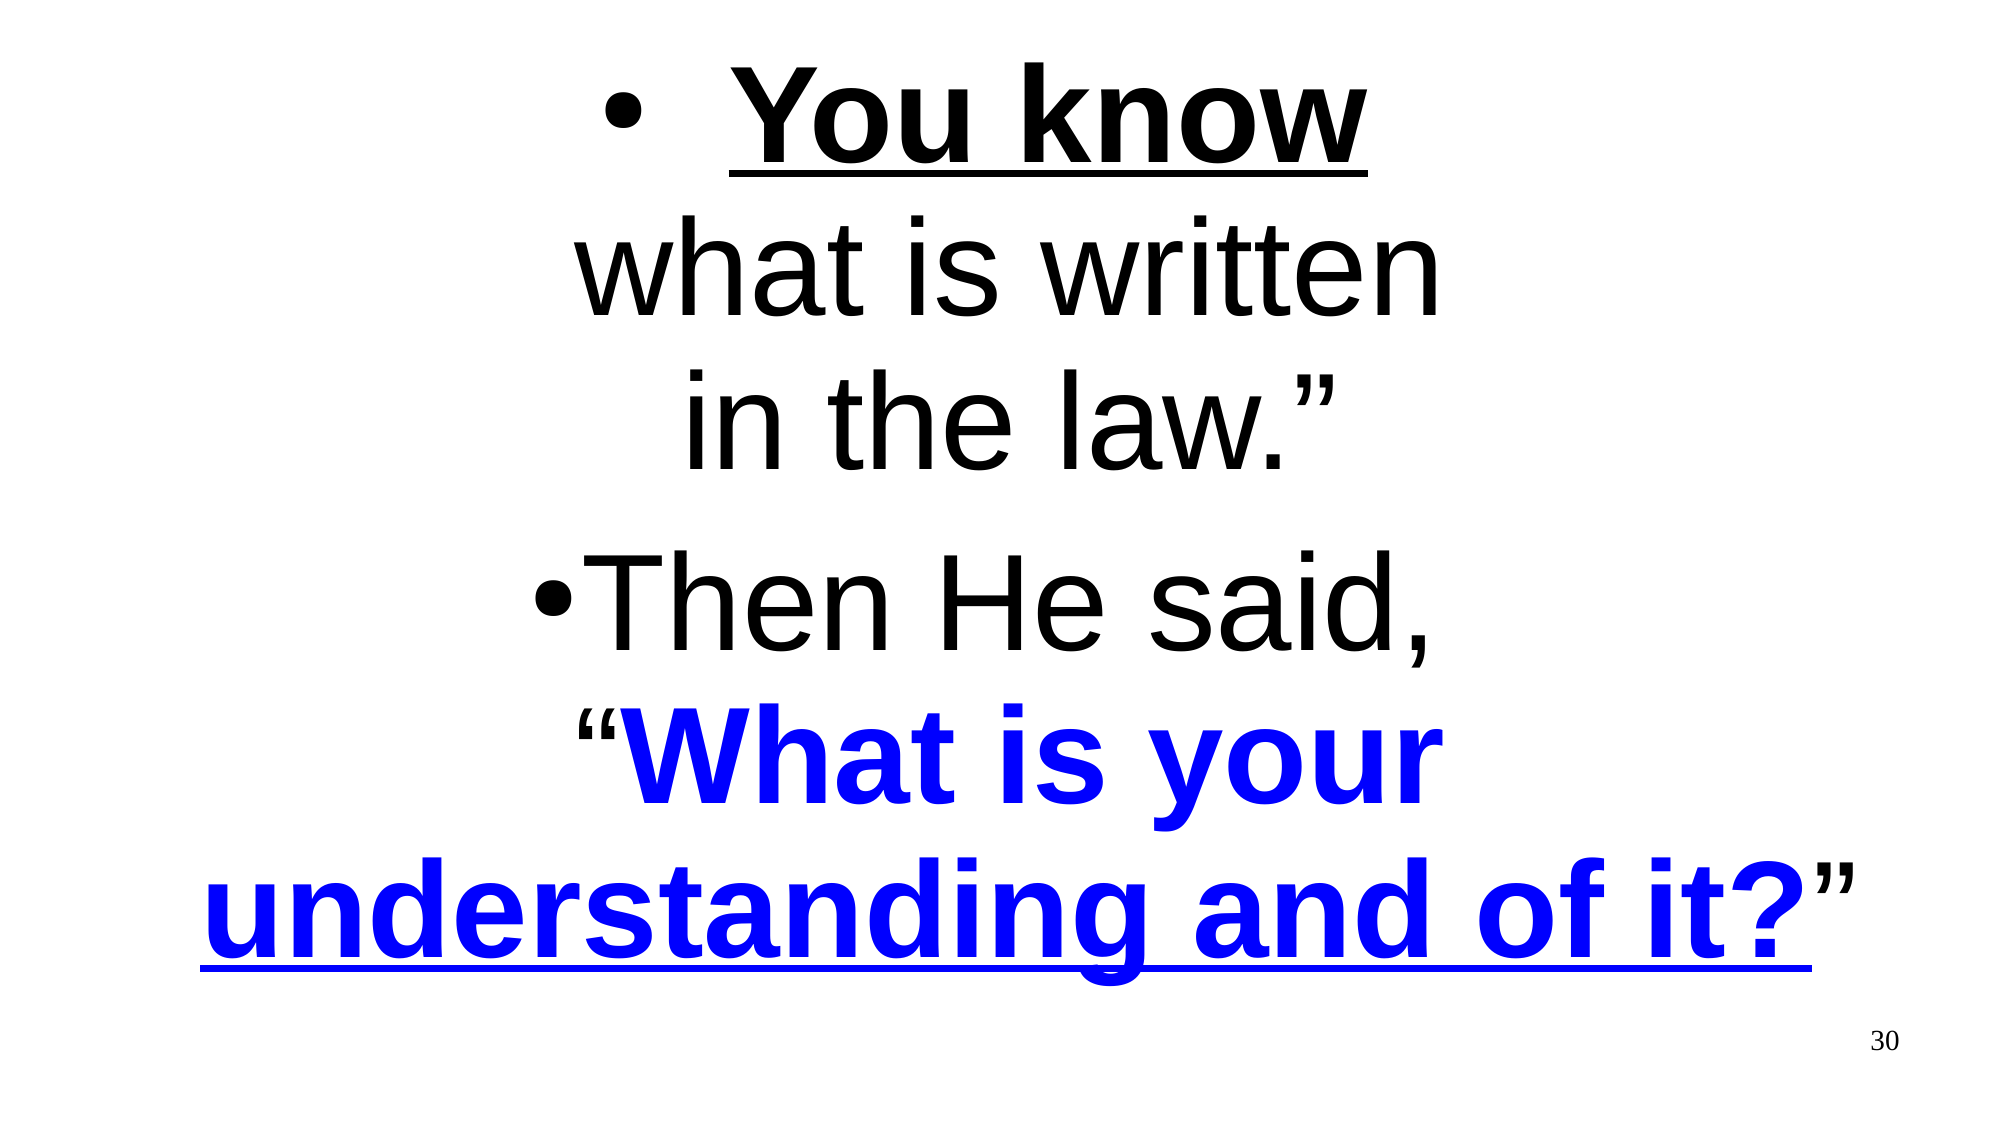

# You know what is written in the law.”
Then He said,
“What is your
understanding and of it?”
30